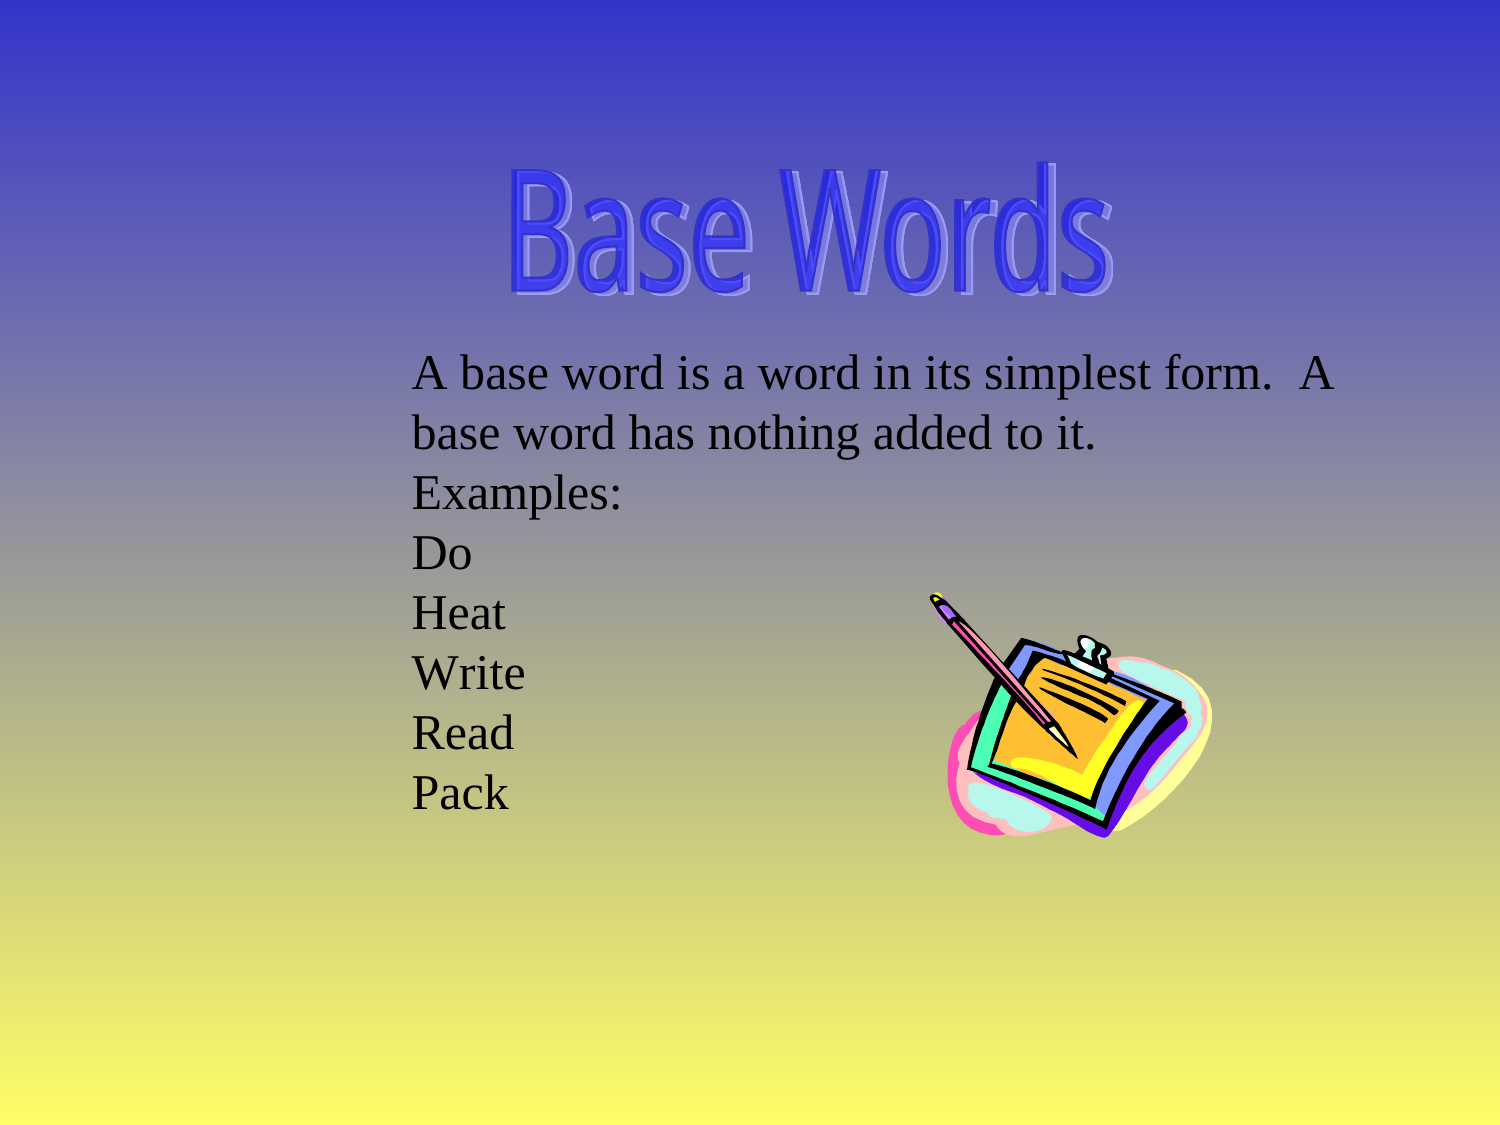

Base Words
A base word is a word in its simplest form. A
base word has nothing added to it.
Examples:
Do
Heat
Write
Read
Pack